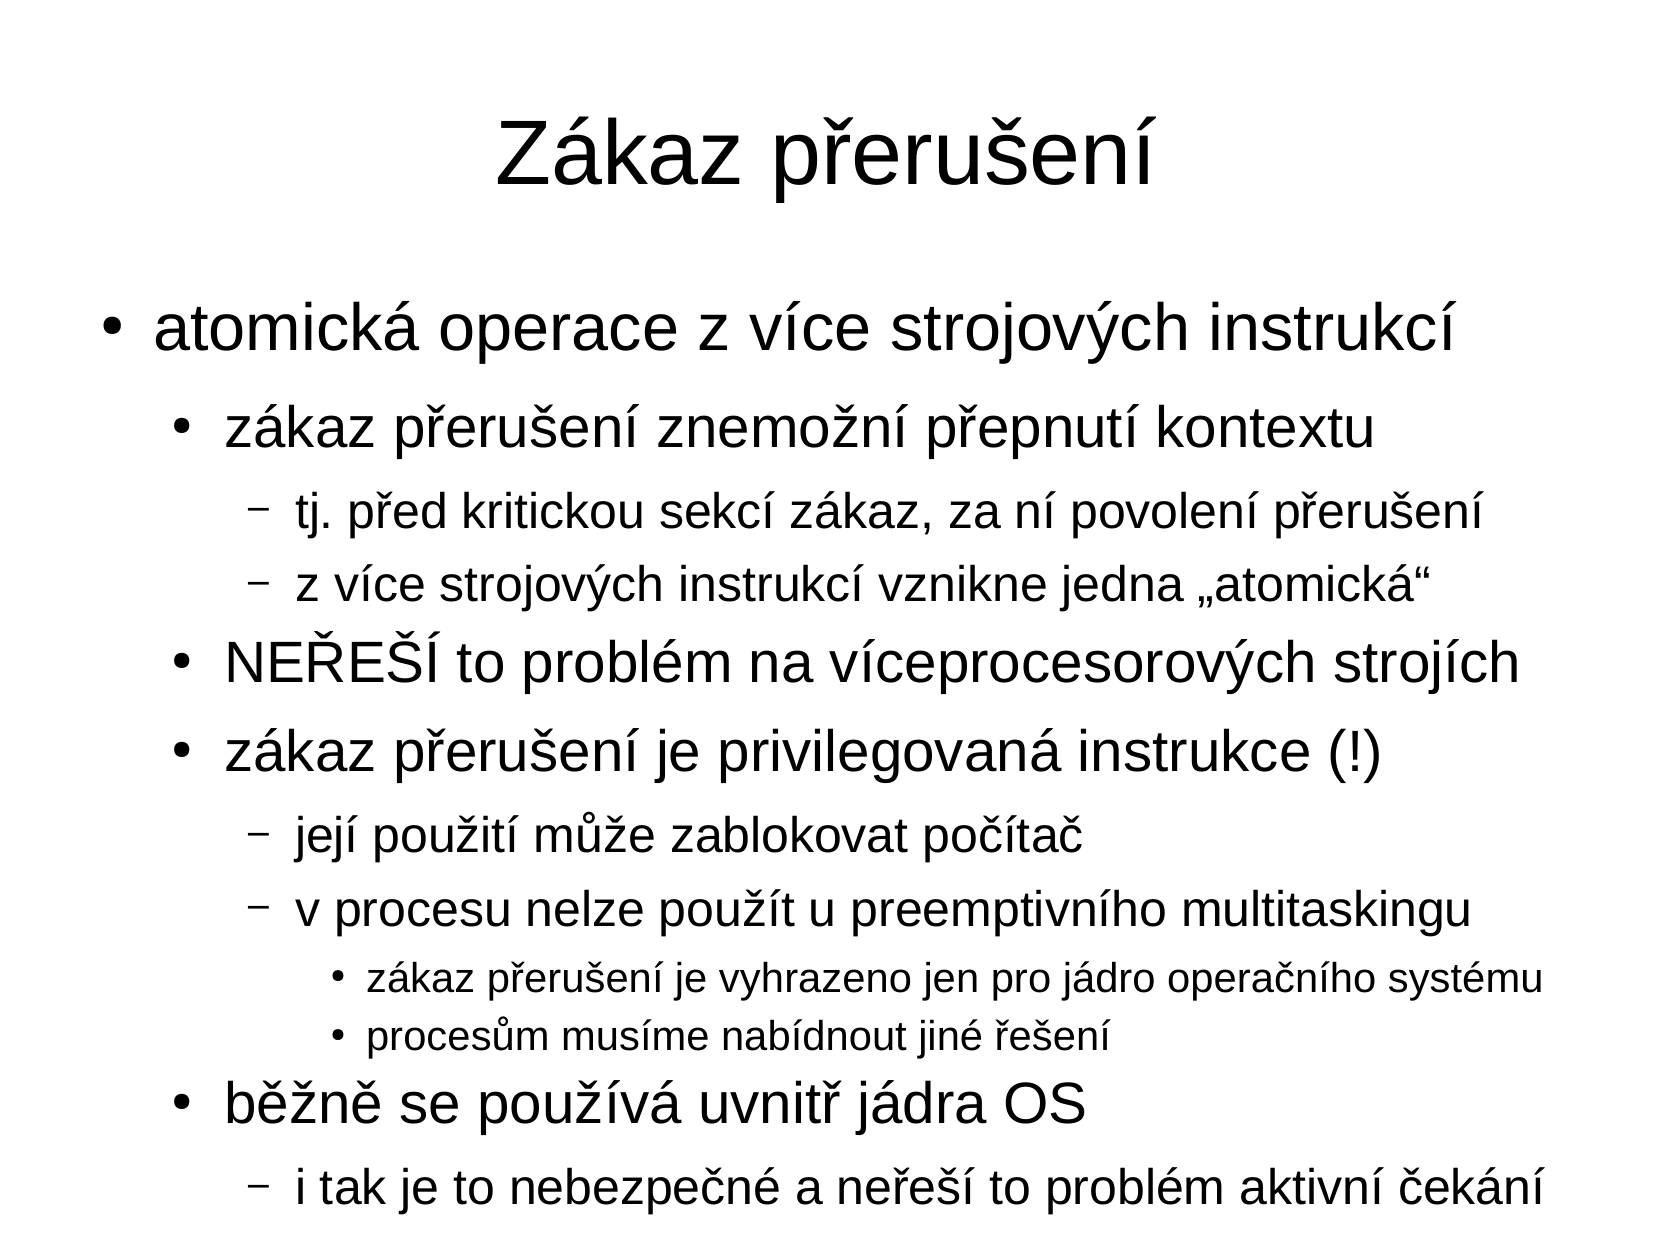

# Zákaz přerušení
atomická operace z více strojových instrukcí
zákaz přerušení znemožní přepnutí kontextu
tj. před kritickou sekcí zákaz, za ní povolení přerušení
z více strojových instrukcí vznikne jedna „atomická“
NEŘEŠÍ to problém na víceprocesorových strojích
zákaz přerušení je privilegovaná instrukce (!)
její použití může zablokovat počítač
v procesu nelze použít u preemptivního multitaskingu
zákaz přerušení je vyhrazeno jen pro jádro operačního systému
procesům musíme nabídnout jiné řešení
běžně se používá uvnitř jádra OS
i tak je to nebezpečné a neřeší to problém aktivní čekání